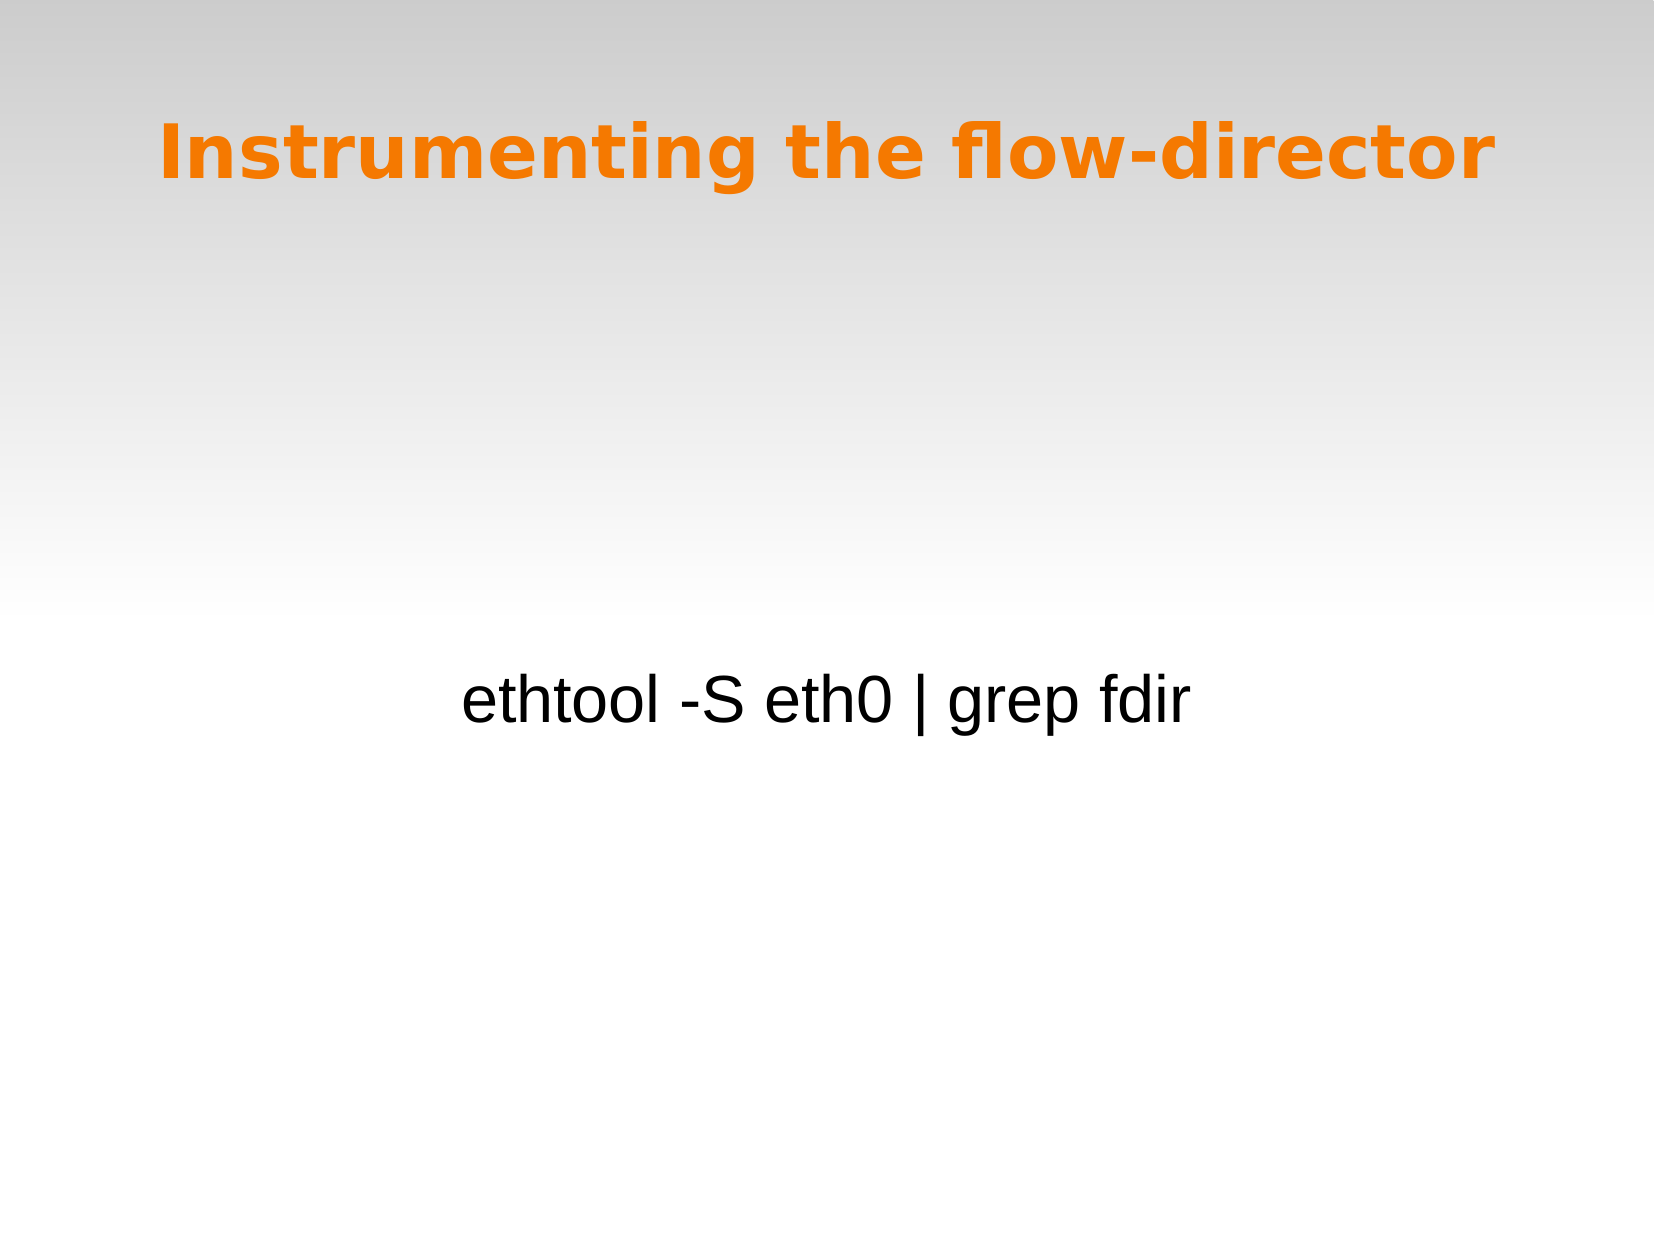

# Instrumenting the flow-director
ethtool -S eth0 | grep fdir